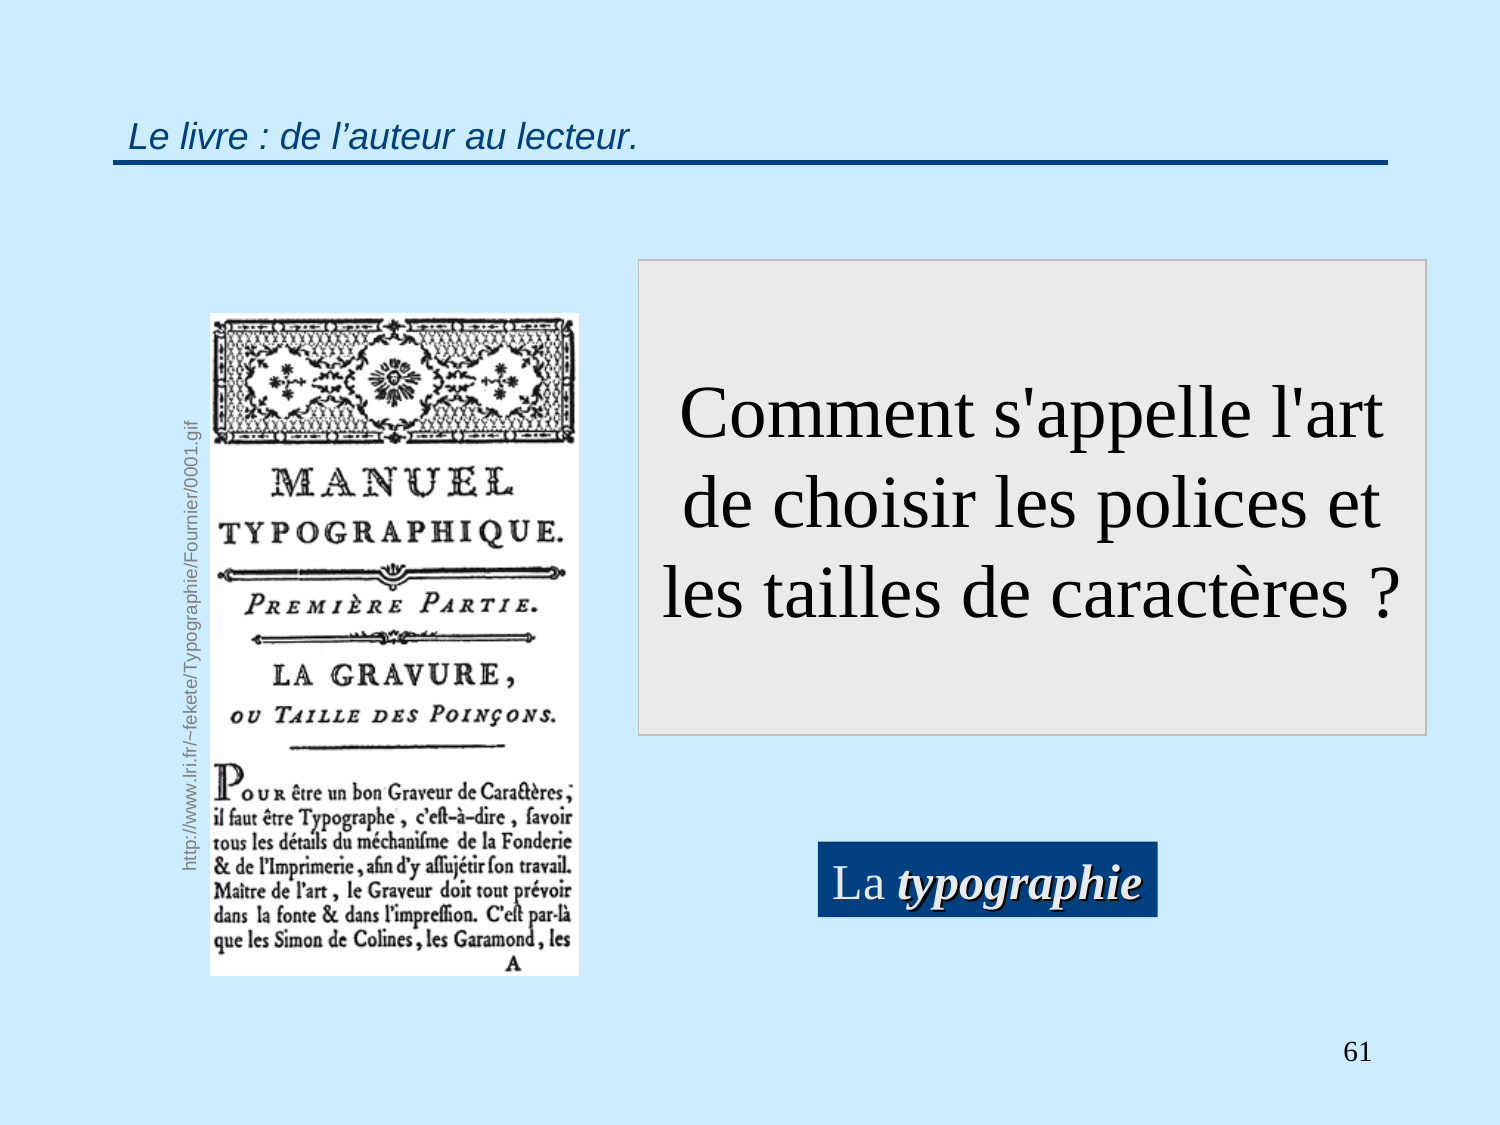

Le livre : de l’auteur au lecteur.
# Comment s'appelle l'art de choisir les polices et les tailles de caractères ?
http://www.lri.fr/~fekete/Typographie/Fournier/0001.gif
La typographie
61